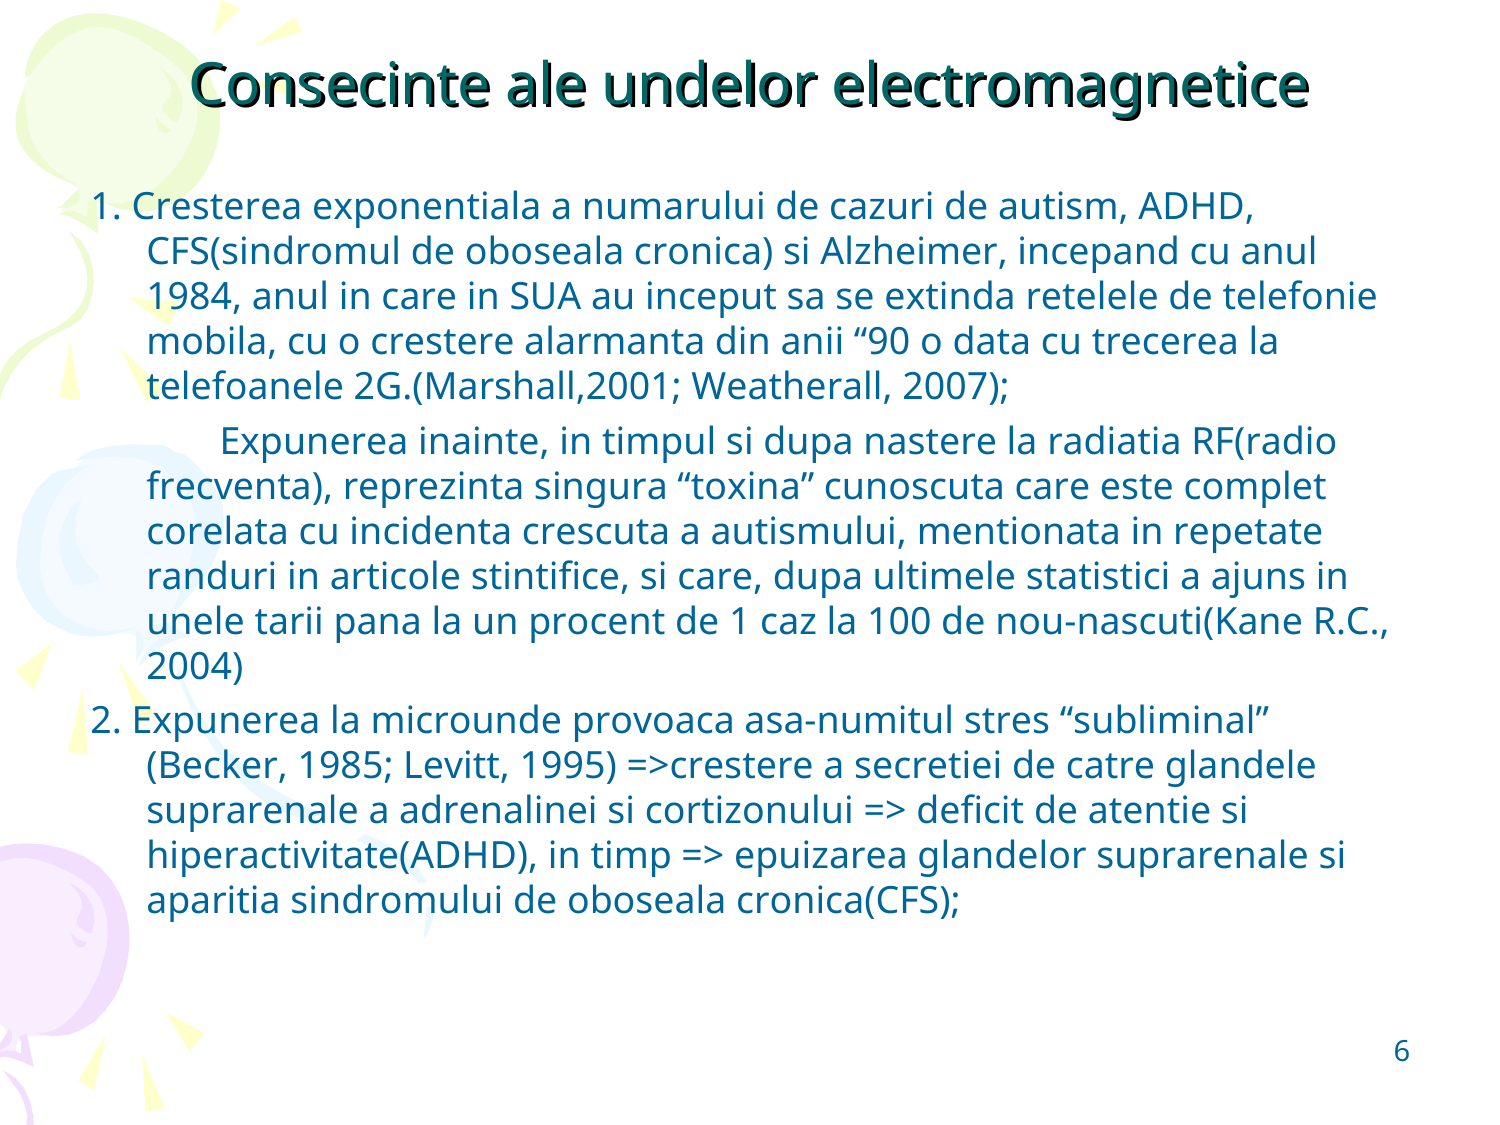

Consecinte ale undelor electromagnetice
1. Cresterea exponentiala a numarului de cazuri de autism, ADHD, CFS(sindromul de oboseala cronica) si Alzheimer, incepand cu anul 1984, anul in care in SUA au inceput sa se extinda retelele de telefonie mobila, cu o crestere alarmanta din anii “90 o data cu trecerea la telefoanele 2G.(Marshall,2001; Weatherall, 2007);
		Expunerea inainte, in timpul si dupa nastere la radiatia RF(radio frecventa), reprezinta singura “toxina” cunoscuta care este complet corelata cu incidenta crescuta a autismului, mentionata in repetate randuri in articole stintifice, si care, dupa ultimele statistici a ajuns in unele tarii pana la un procent de 1 caz la 100 de nou-nascuti(Kane R.C., 2004)
2. Expunerea la microunde provoaca asa-numitul stres “subliminal” (Becker, 1985; Levitt, 1995) =>crestere a secretiei de catre glandele suprarenale a adrenalinei si cortizonului => deficit de atentie si hiperactivitate(ADHD), in timp => epuizarea glandelor suprarenale si aparitia sindromului de oboseala cronica(CFS);